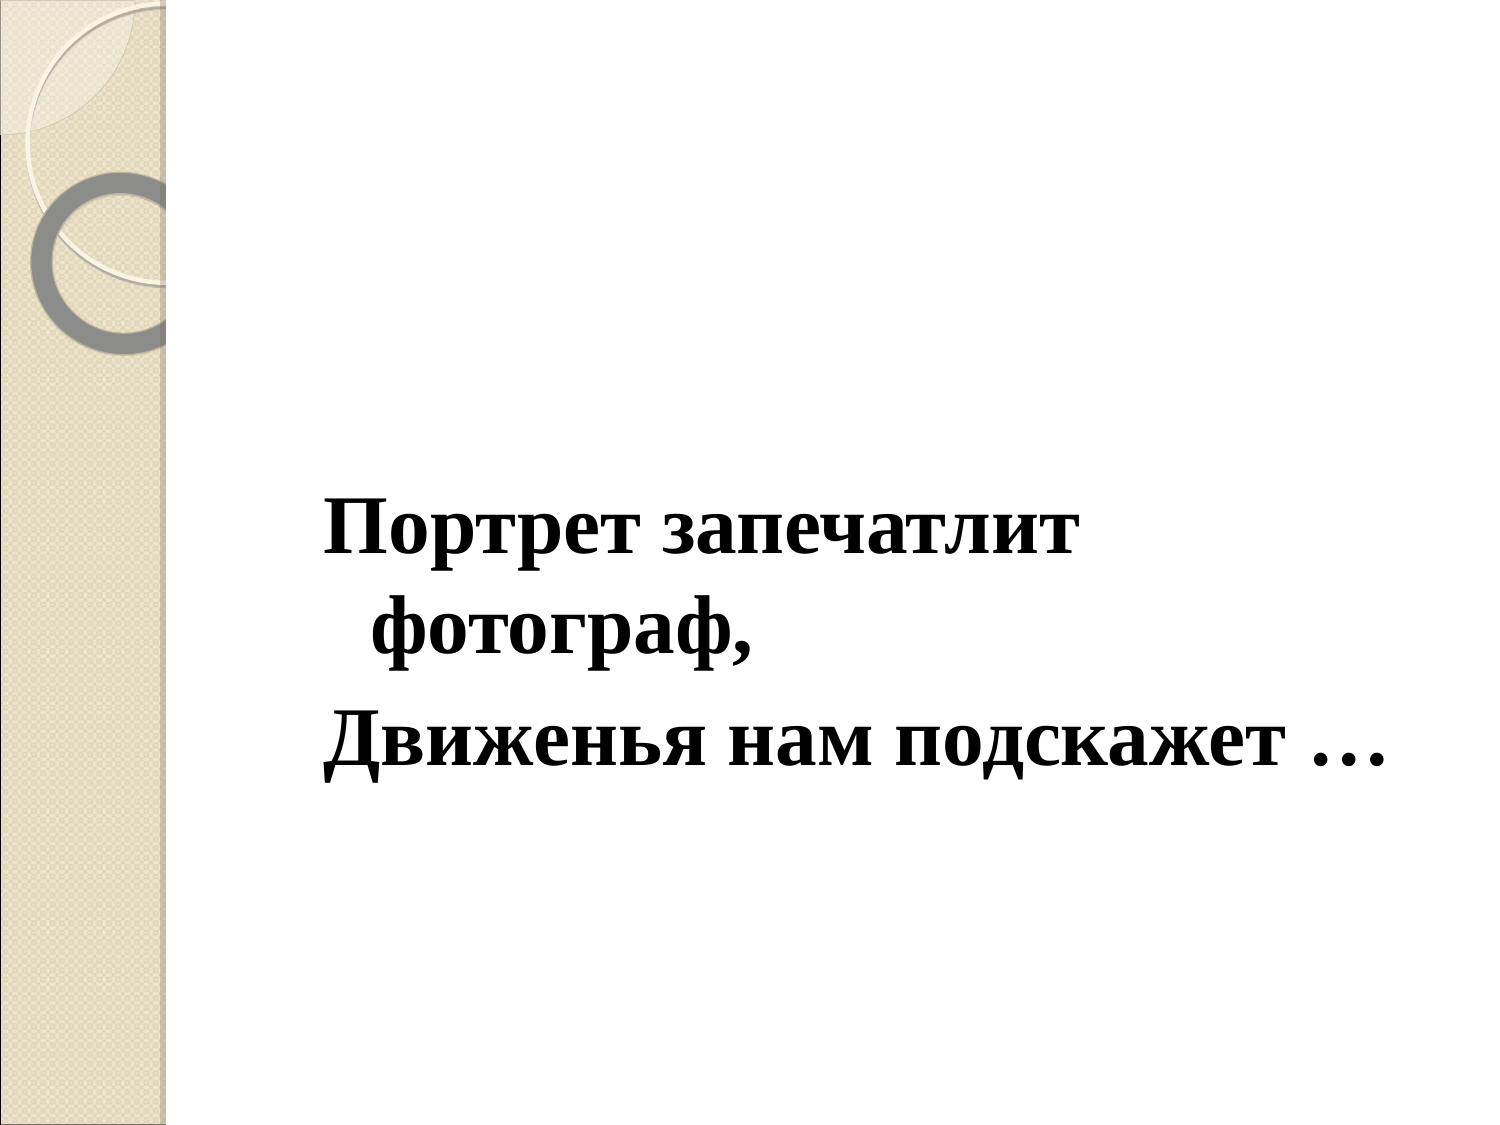

#
Портрет запечатлит фотограф,
Движенья нам подскажет …